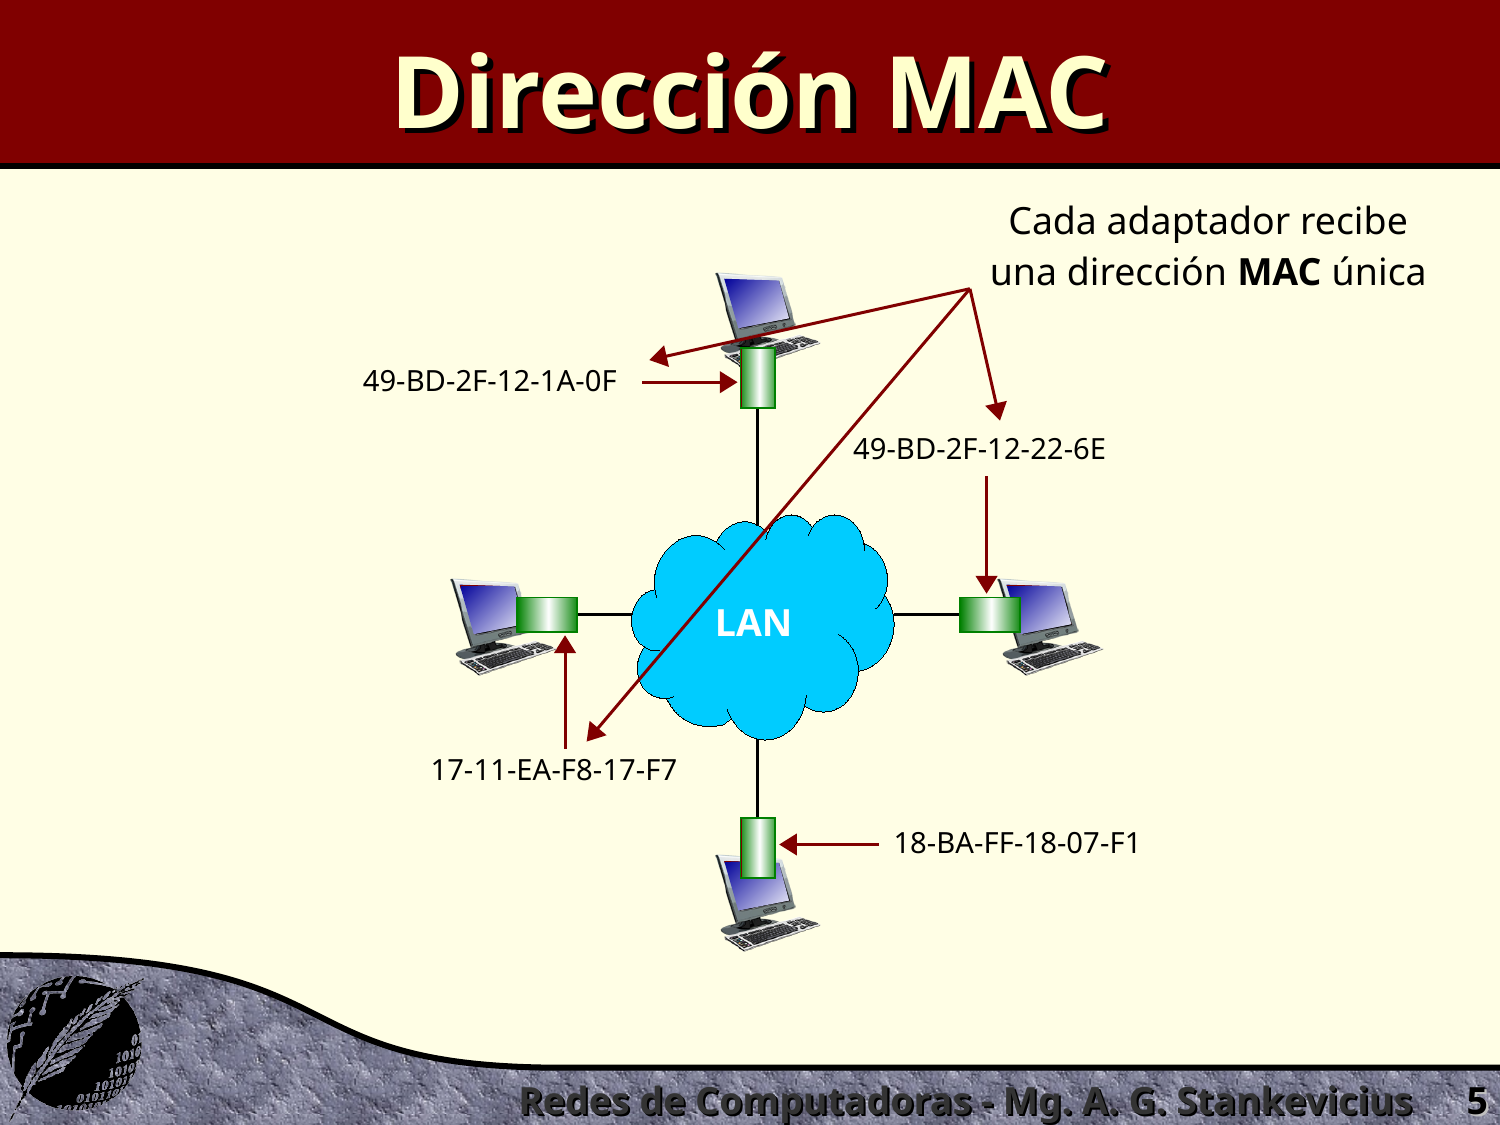

# Dirección MAC
Cada adaptador recibe
una dirección MAC única
49-BD-2F-12-1A-0F
49-BD-2F-12-22-6E
LAN
17-11-EA-F8-17-F7
18-BA-FF-18-07-F1
5